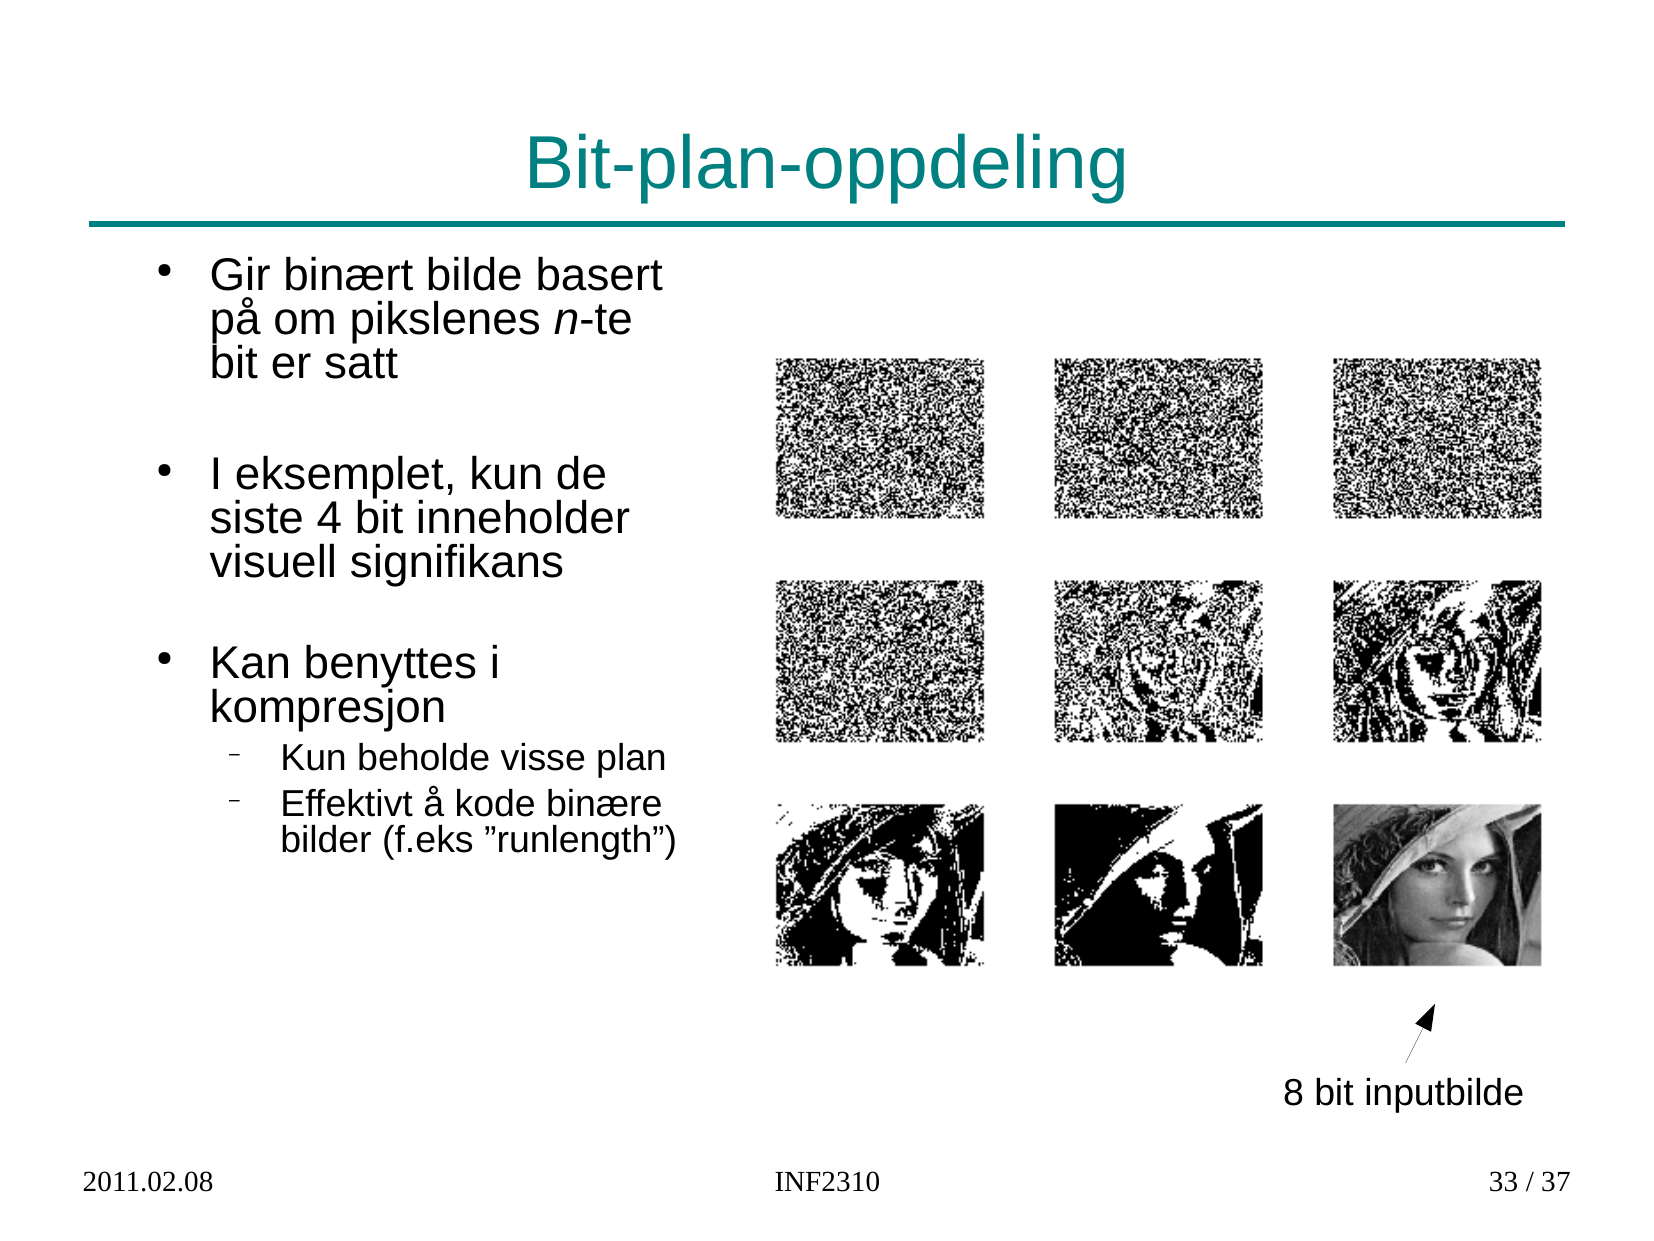

# Bit-plan-oppdeling
Gir binært bilde basert på om pikslenes n-te bit er satt
I eksemplet, kun de siste 4 bit inneholder visuell signifikans
Kan benyttes i kompresjon
Kun beholde visse plan
Effektivt å kode binære bilder (f.eks ”runlength”)
8 bit inputbilde
2011.02.08
INF2310
33